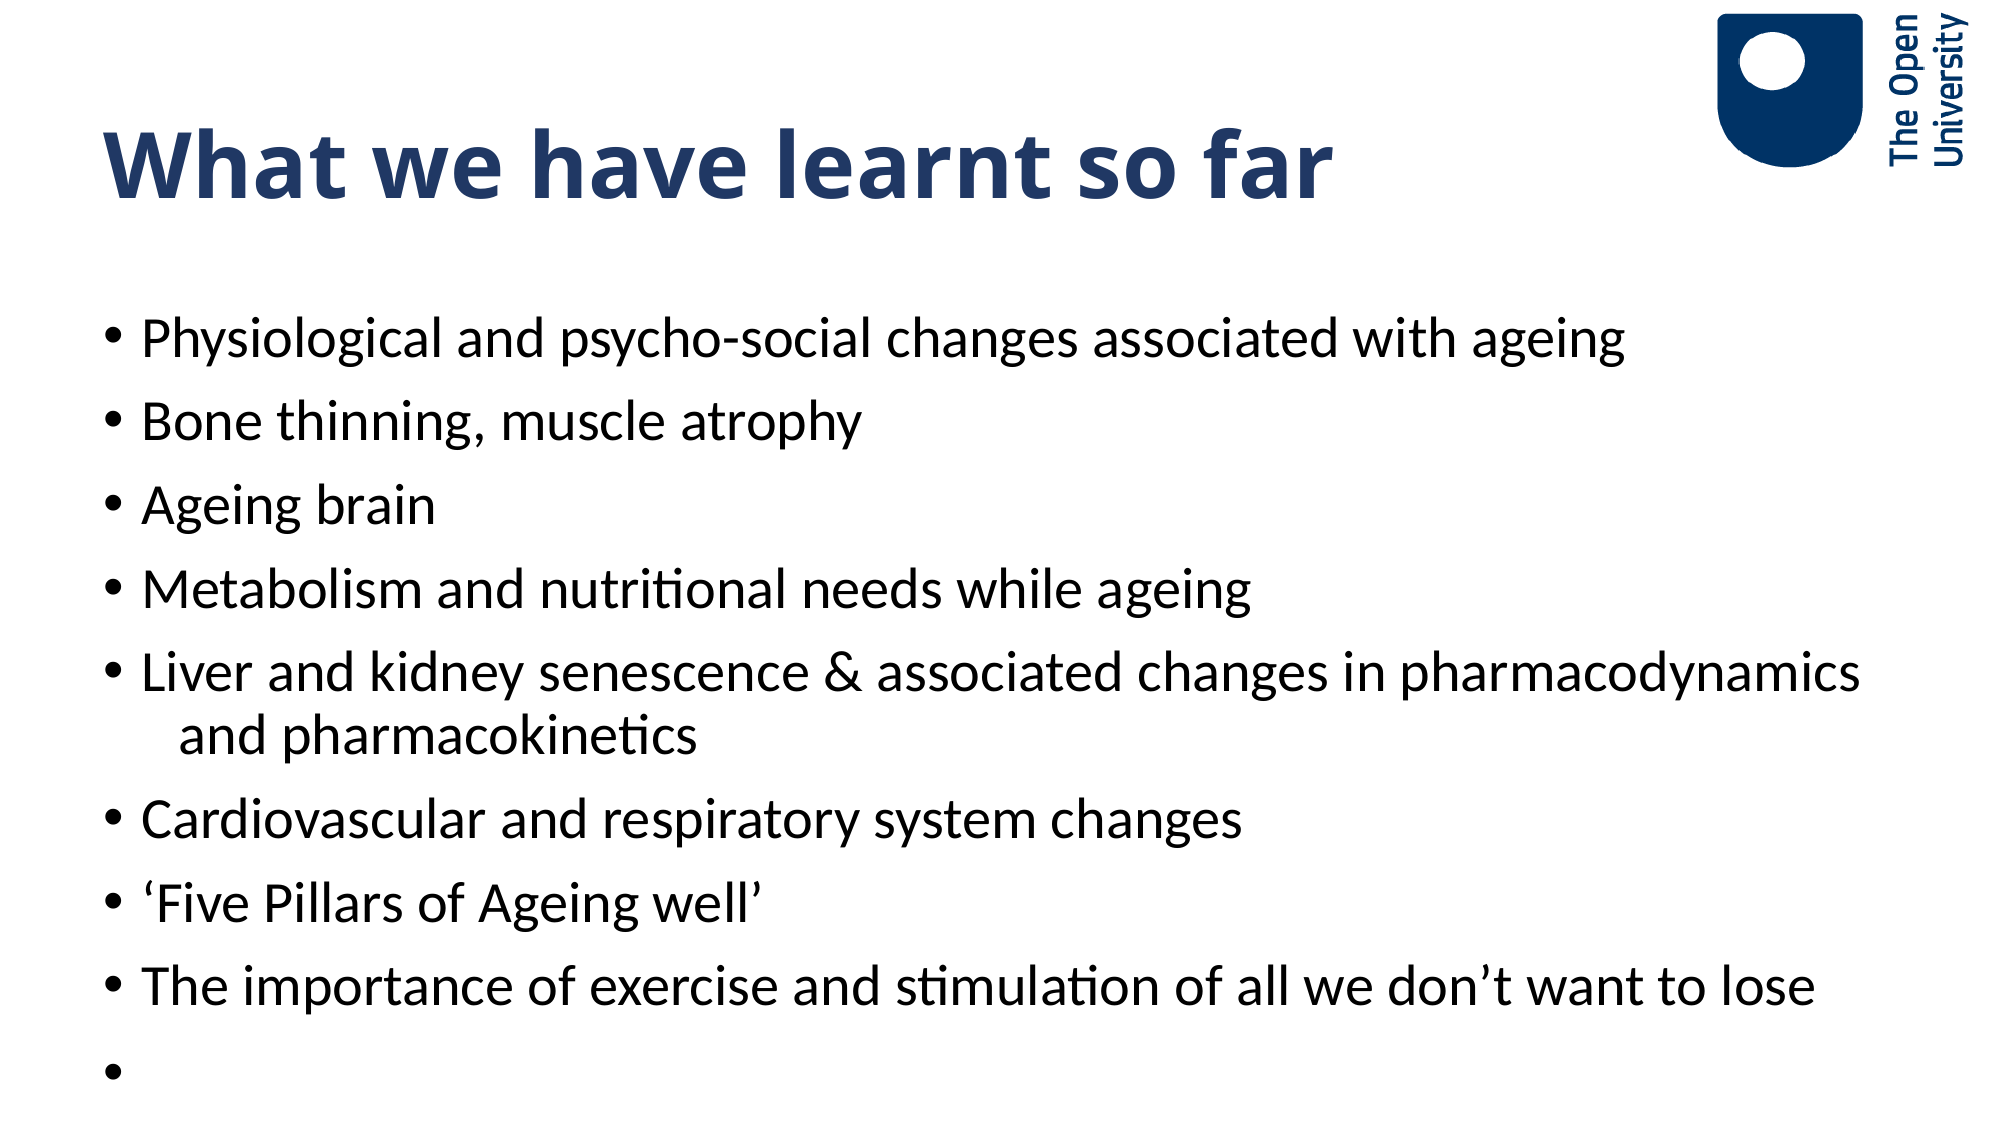

# What we have learnt so far
Physiological and psycho-social changes associated with ageing
Bone thinning, muscle atrophy
Ageing brain
Metabolism and nutritional needs while ageing
Liver and kidney senescence & associated changes in pharmacodynamics and pharmacokinetics
Cardiovascular and respiratory system changes
‘Five Pillars of Ageing well’
The importance of exercise and stimulation of all we don’t want to lose